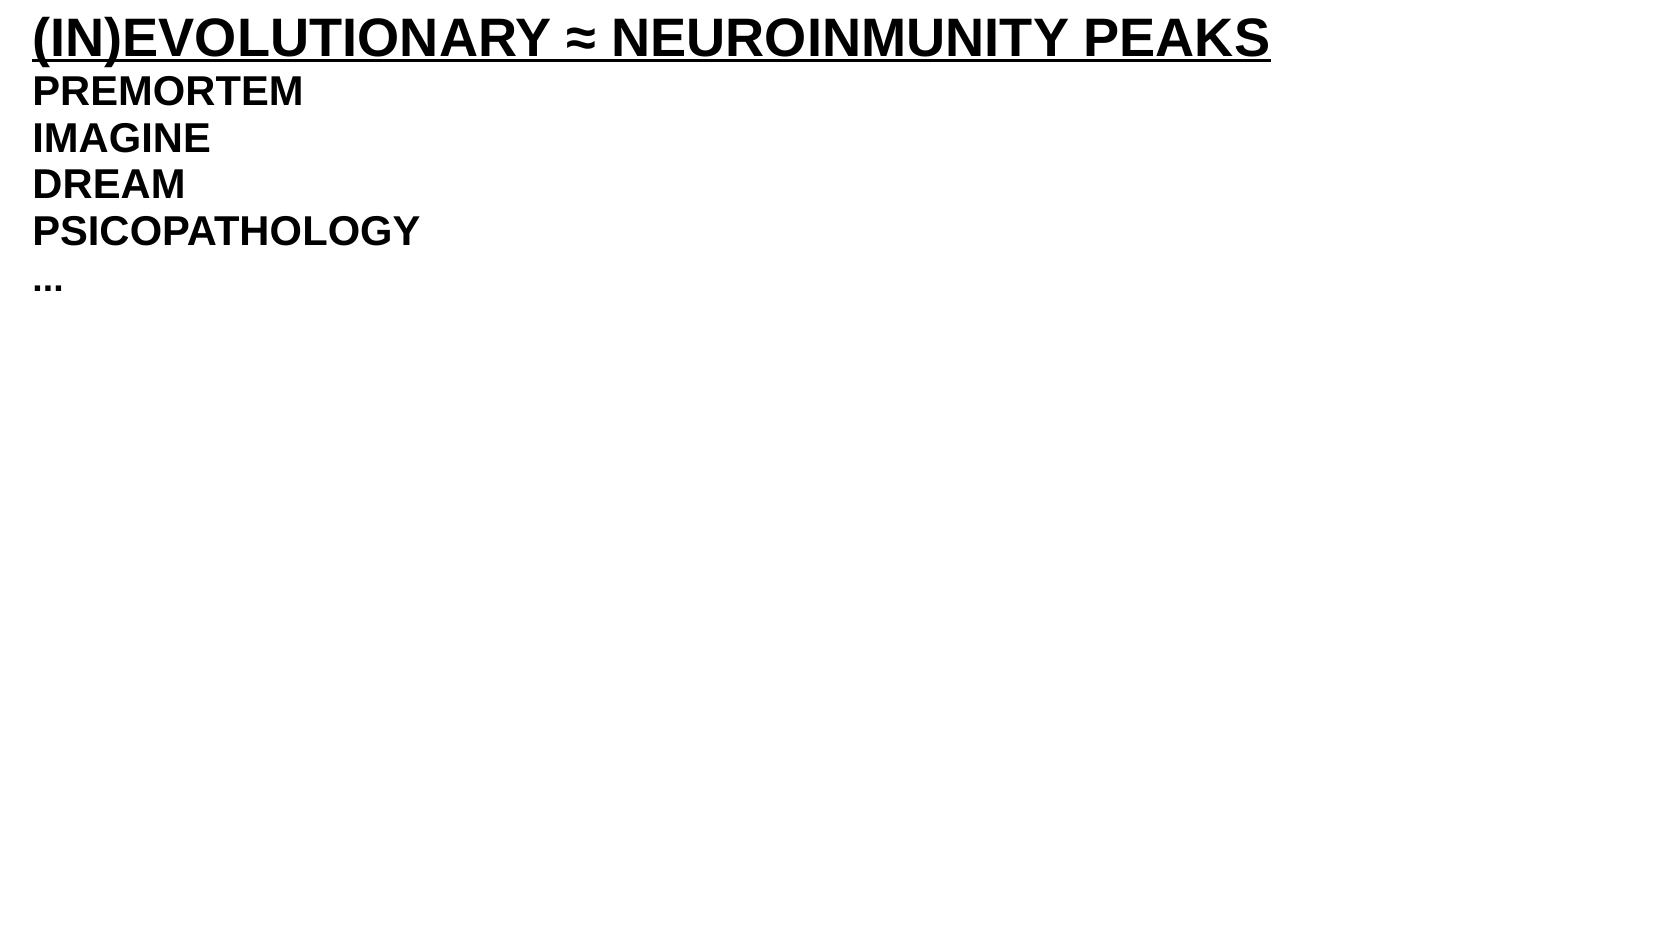

(IN)EVOLUTIONARY ≈ NEUROINMUNITY PEAKS
PREMORTEM
IMAGINE
DREAM
PSICOPATHOLOGY
...